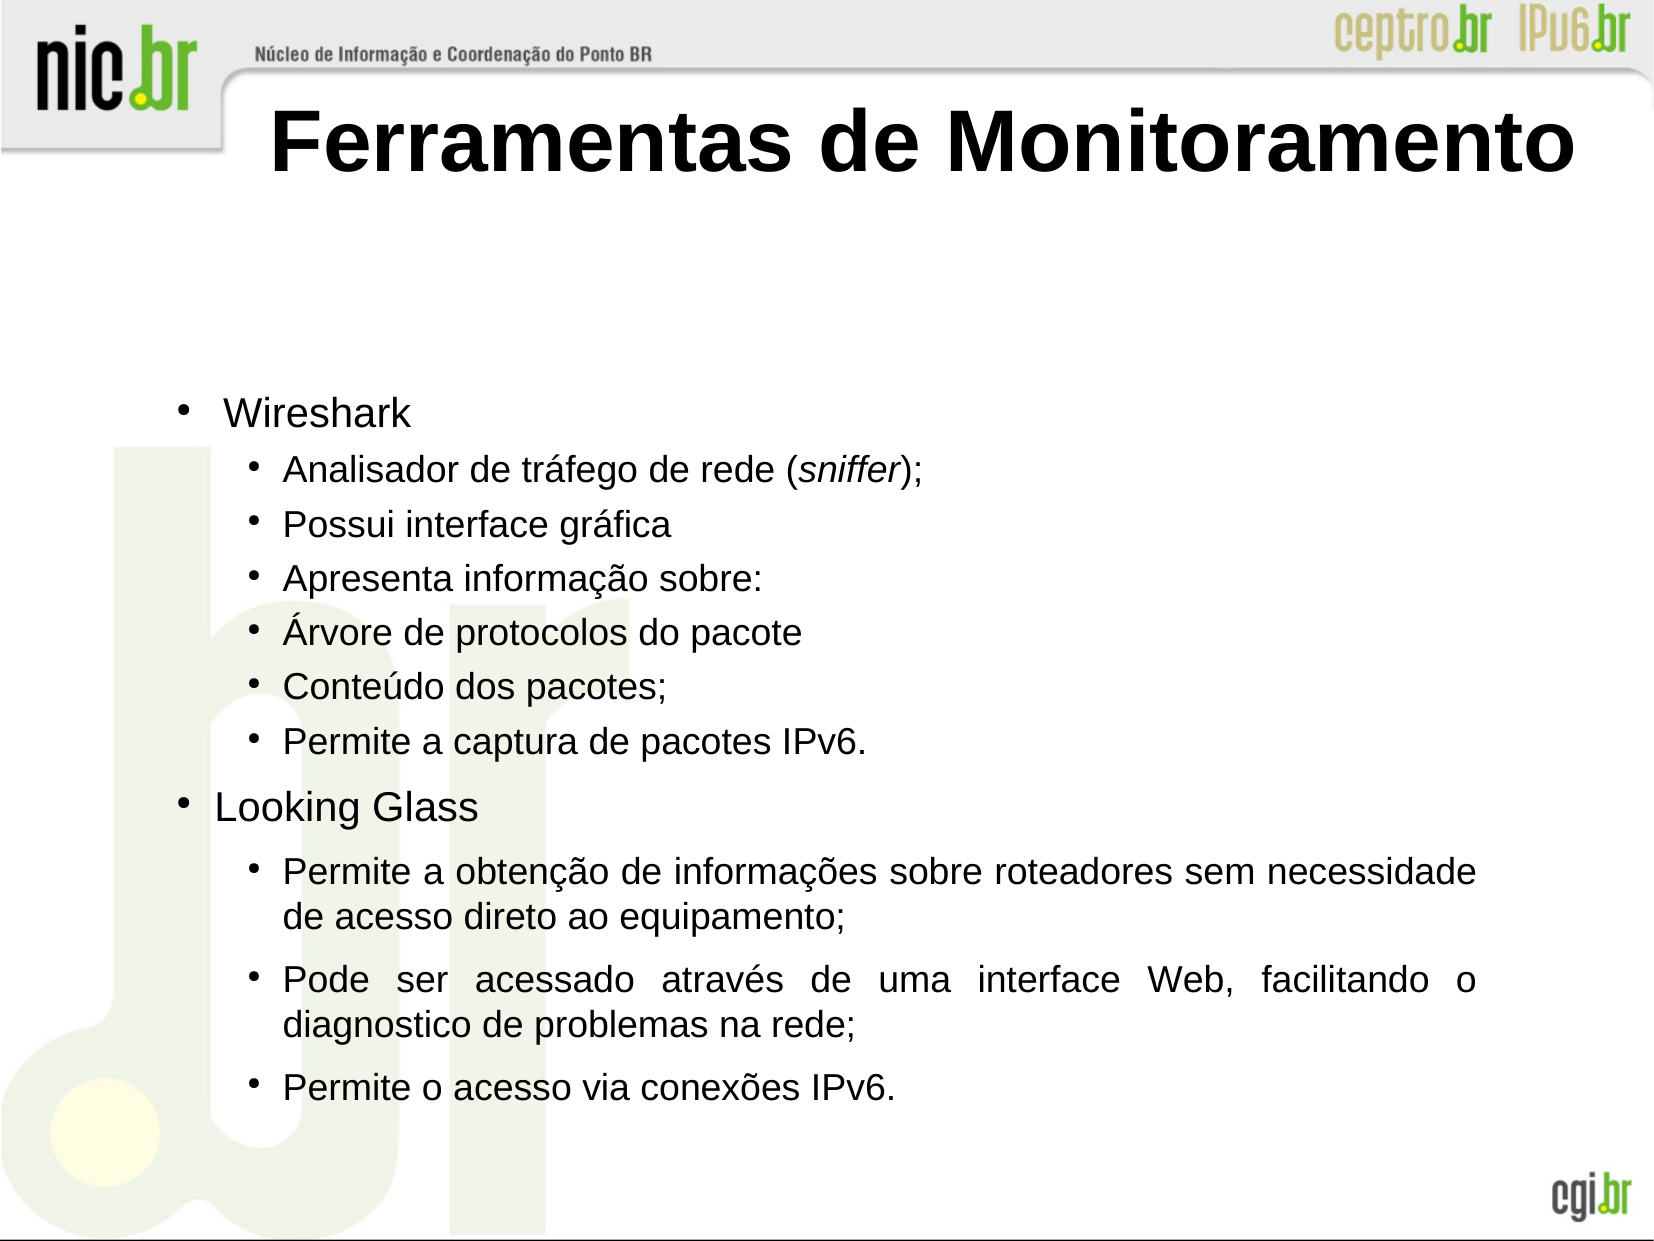

Ferramentas de Monitoramento
 Wireshark
Analisador de tráfego de rede (sniffer);
Possui interface gráfica
Apresenta informação sobre:
Árvore de protocolos do pacote
Conteúdo dos pacotes;
Permite a captura de pacotes IPv6.
 Looking Glass
Permite a obtenção de informações sobre roteadores sem necessidade de acesso direto ao equipamento;
Pode ser acessado através de uma interface Web, facilitando o diagnostico de problemas na rede;
Permite o acesso via conexões IPv6.